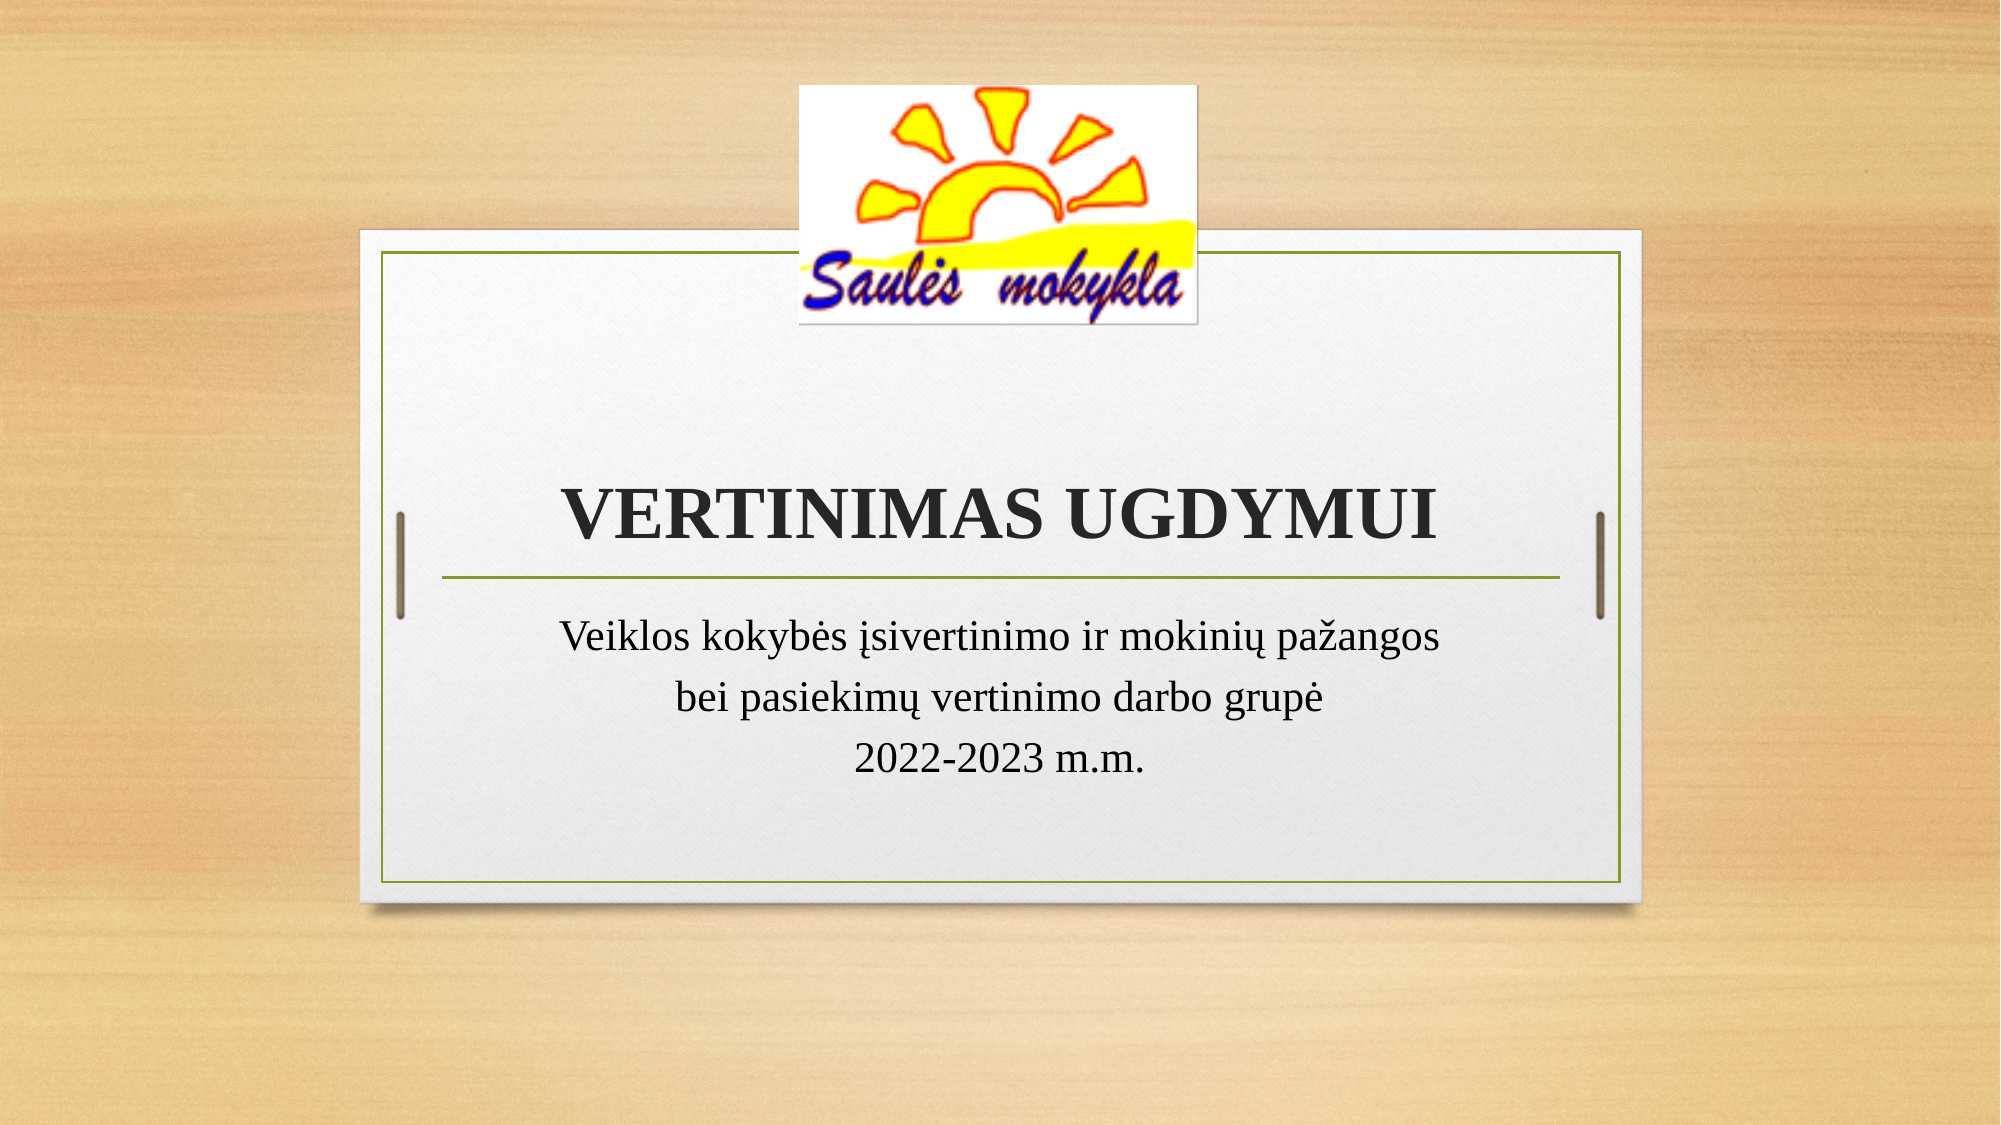

# VERTINIMAS UGDYMUI
Veiklos kokybės įsivertinimo ir mokinių pažangos
bei pasiekimų vertinimo darbo grupė
2022-2023 m.m.